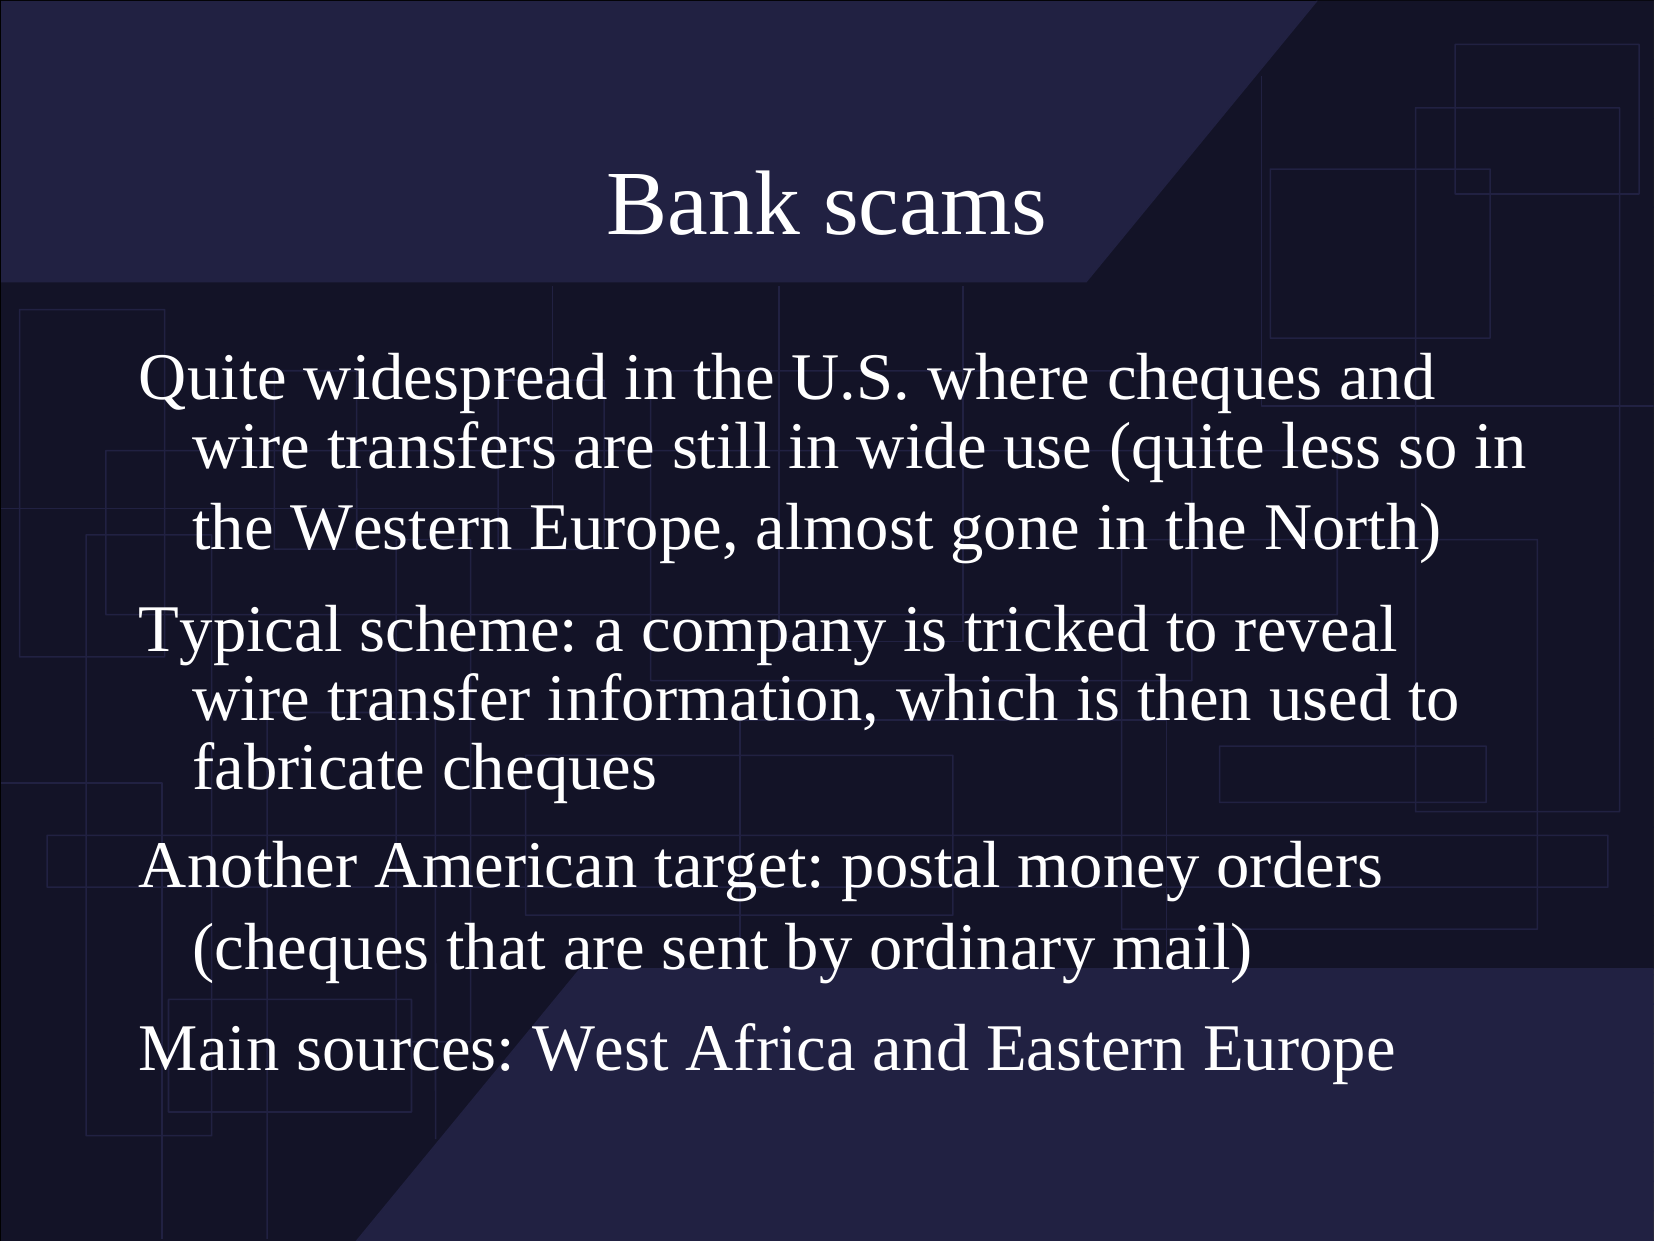

# Bank scams
Quite widespread in the U.S. where cheques and wire transfers are still in wide use (quite less so in the Western Europe, almost gone in the North)‏
Typical scheme: a company is tricked to reveal wire transfer information, which is then used to fabricate cheques
Another American target: postal money orders (cheques that are sent by ordinary mail)‏
Main sources: West Africa and Eastern Europe